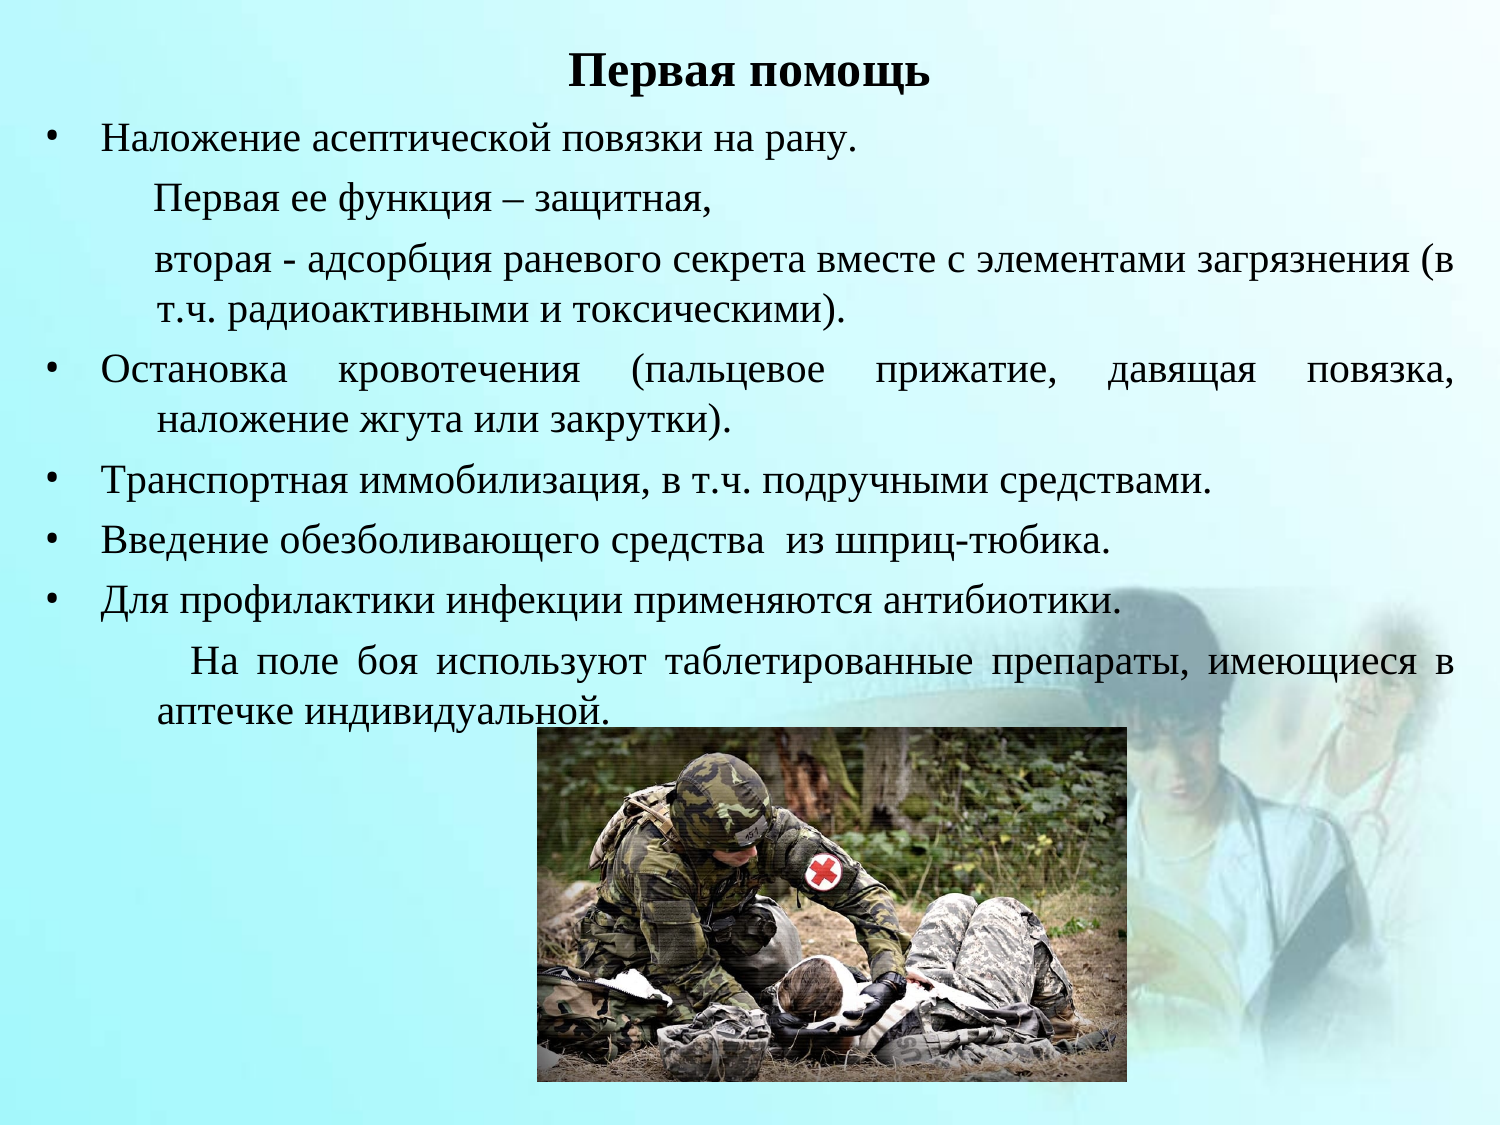

# Первая помощь
Наложение асептической повязки на рану.
 Первая ее функция – защитная,
 вторая - адсорбция раневого секрета вместе с элементами загрязнения (в т.ч. радиоактивными и токсическими).
Остановка кровотечения (пальцевое прижатие, давящая повязка, наложение жгута или закрутки).
Транспортная иммобилизация, в т.ч. подручными средствами.
Введение обезболивающего средства из шприц-тюбика.
Для профилактики инфекции применяются антибиотики.
 На поле боя используют таблетированные препараты, имеющиеся в аптечке индивидуальной.